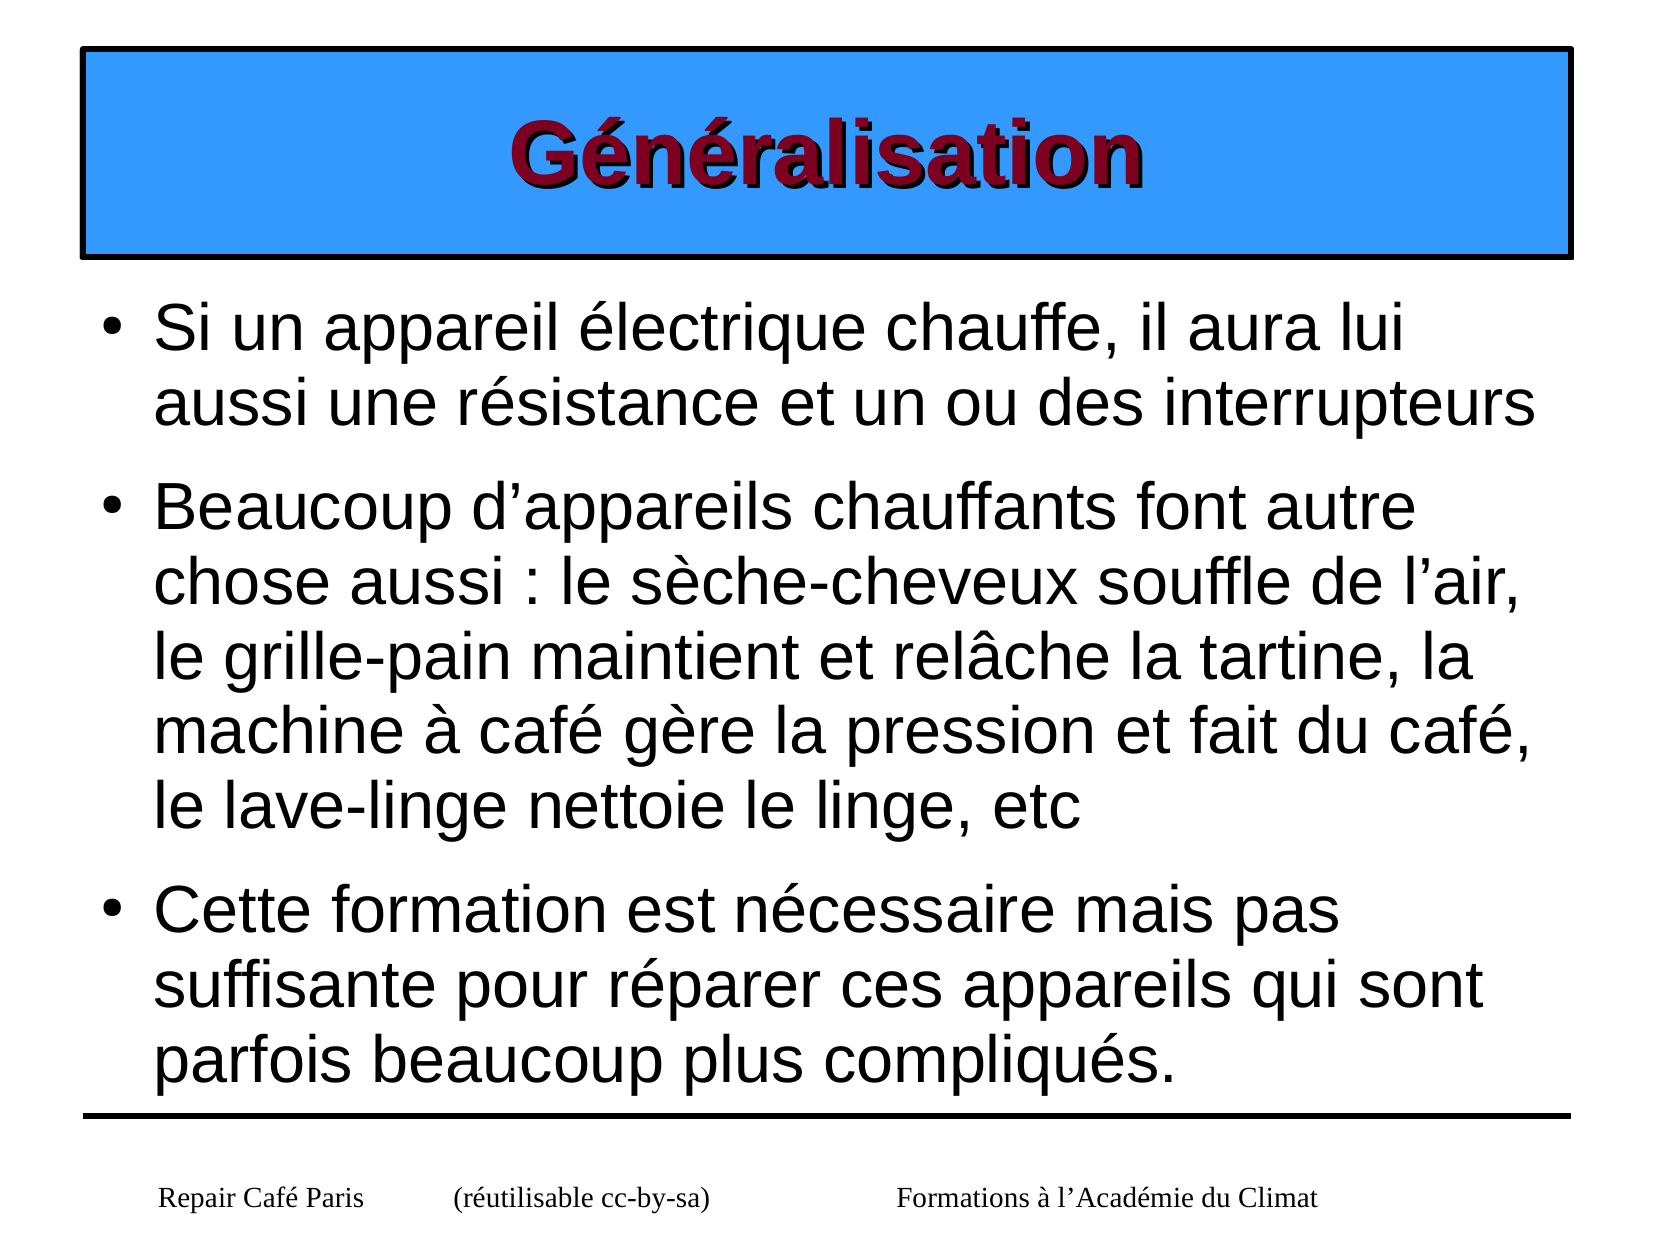

# Généralisation
Si un appareil électrique chauffe, il aura lui aussi une résistance et un ou des interrupteurs
Beaucoup d’appareils chauffants font autre chose aussi : le sèche-cheveux souffle de l’air, le grille-pain maintient et relâche la tartine, la machine à café gère la pression et fait du café, le lave-linge nettoie le linge, etc
Cette formation est nécessaire mais pas suffisante pour réparer ces appareils qui sont parfois beaucoup plus compliqués.